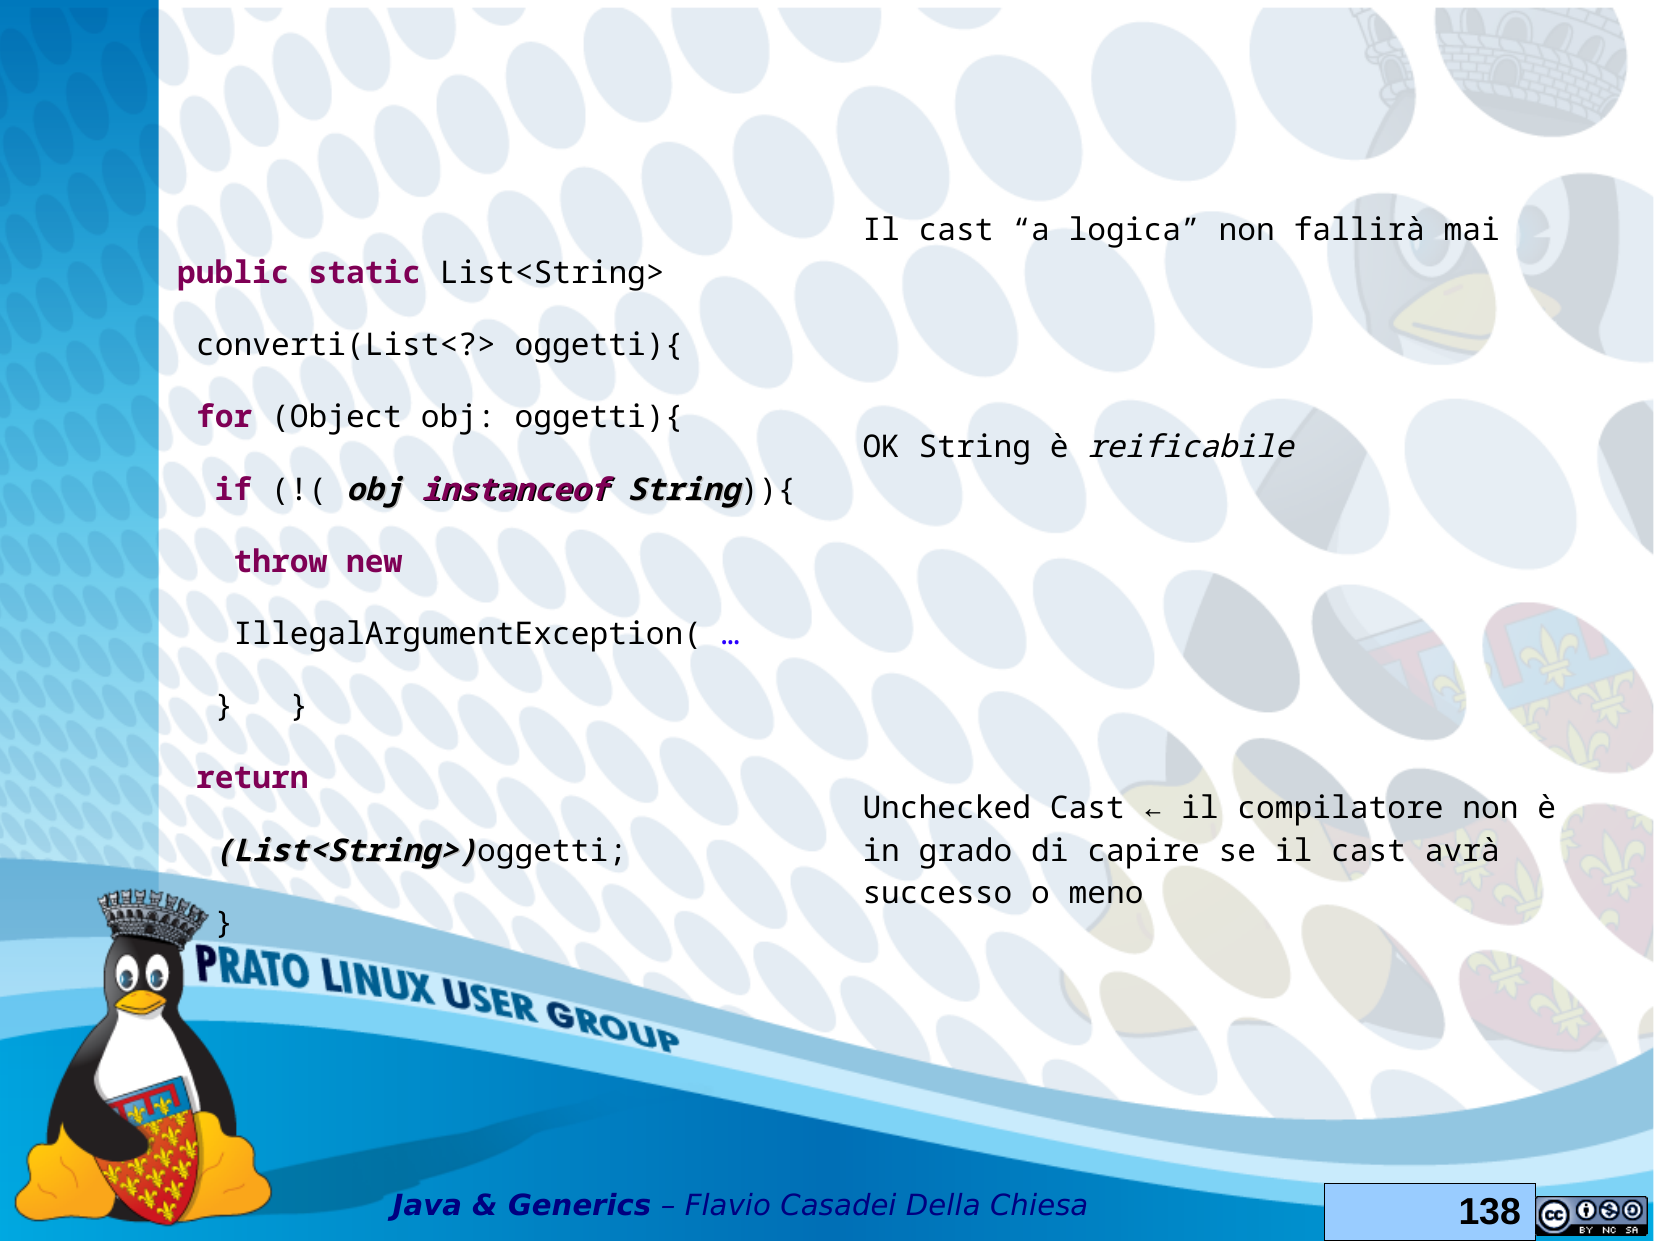

#
Il cast “a logica” non fallirà mai
OK String è reificabile
Unchecked Cast ← il compilatore non è in grado di capire se il cast avrà successo o meno
public static List<String>
 converti(List<?> oggetti){
 for (Object obj: oggetti){
 if (!( obj instanceof String)){
 throw new
 IllegalArgumentException( …
 } }
 return
 (List<String>)oggetti;
 }